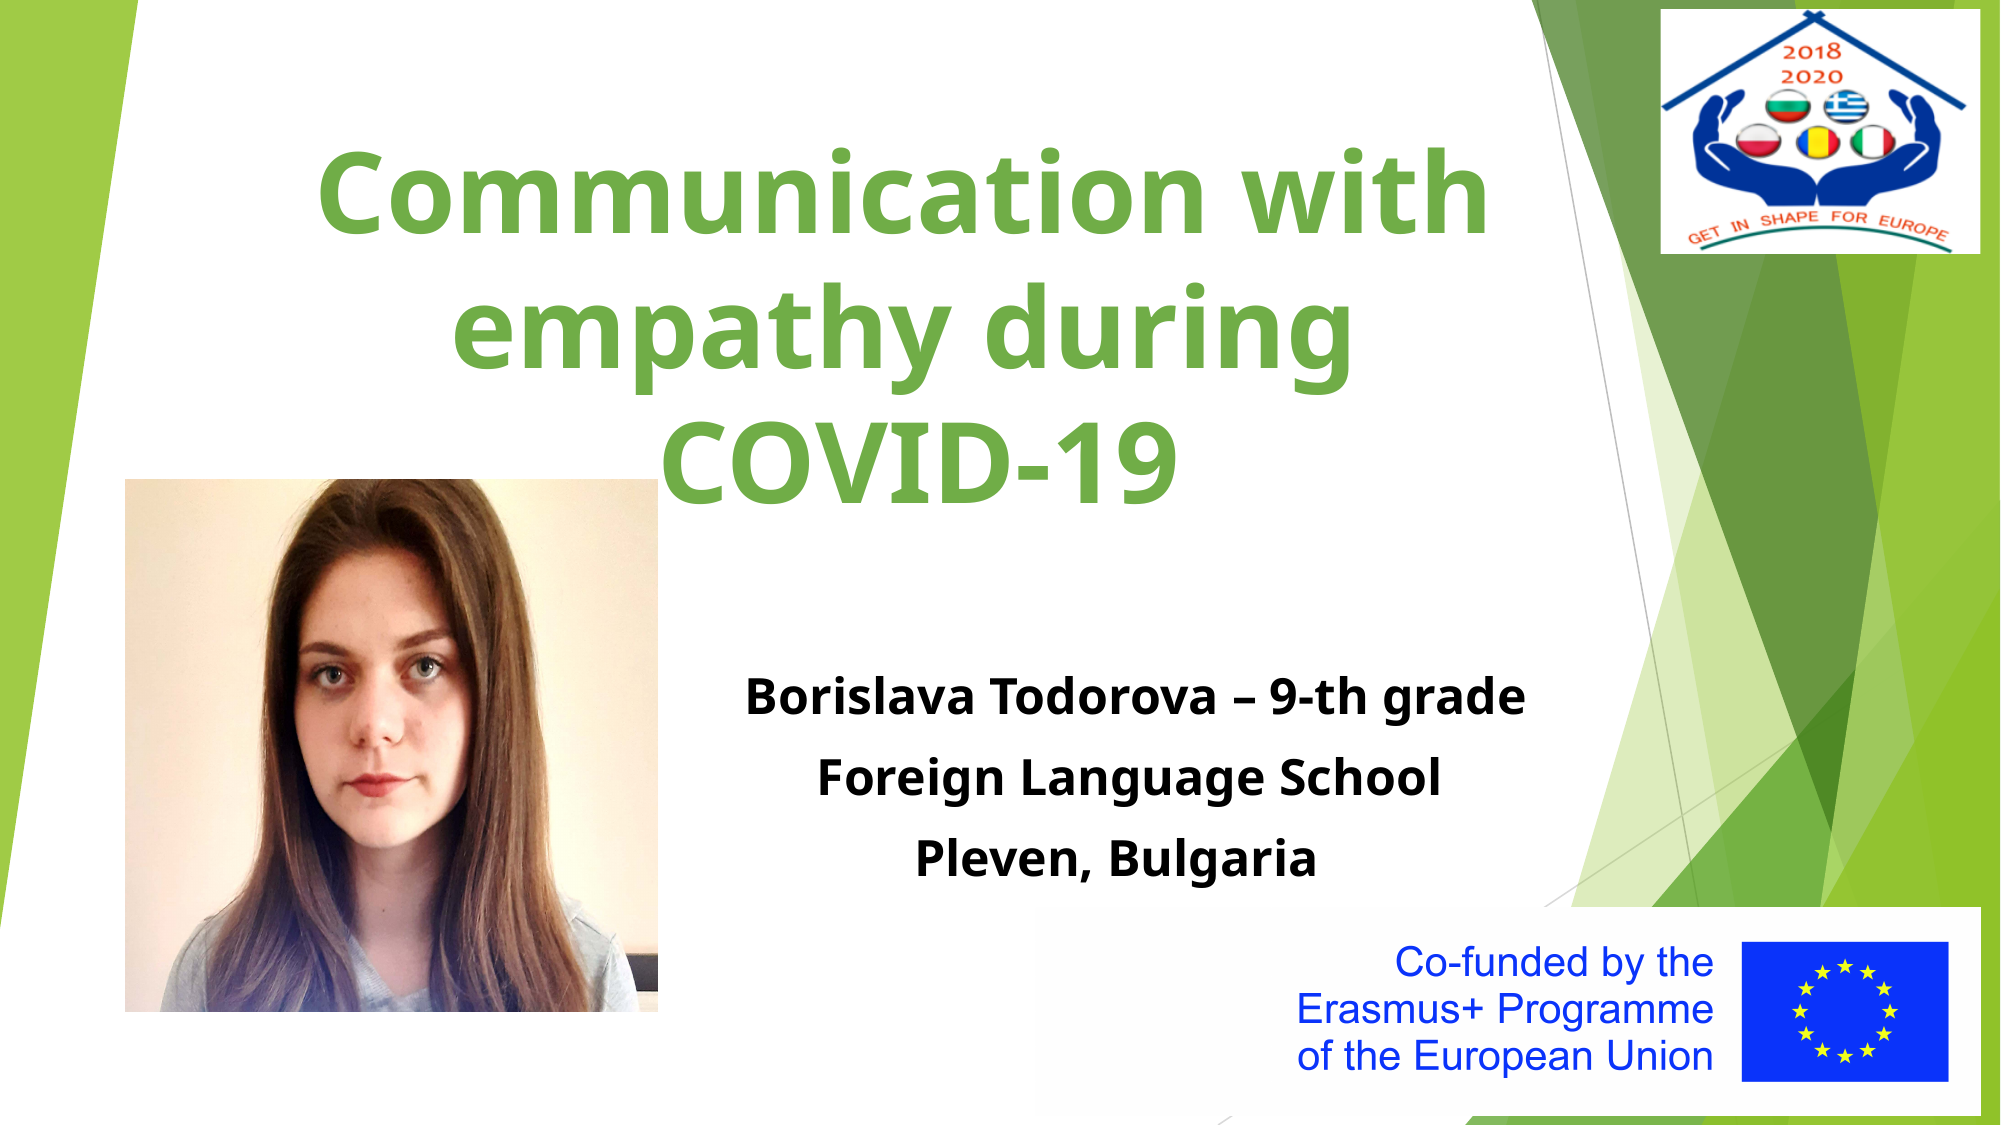

Communication with empathy during
 COVID-19
# Borislava Todorova – 9-th grade
 Foreign Language School
 Pleven, Bulgaria